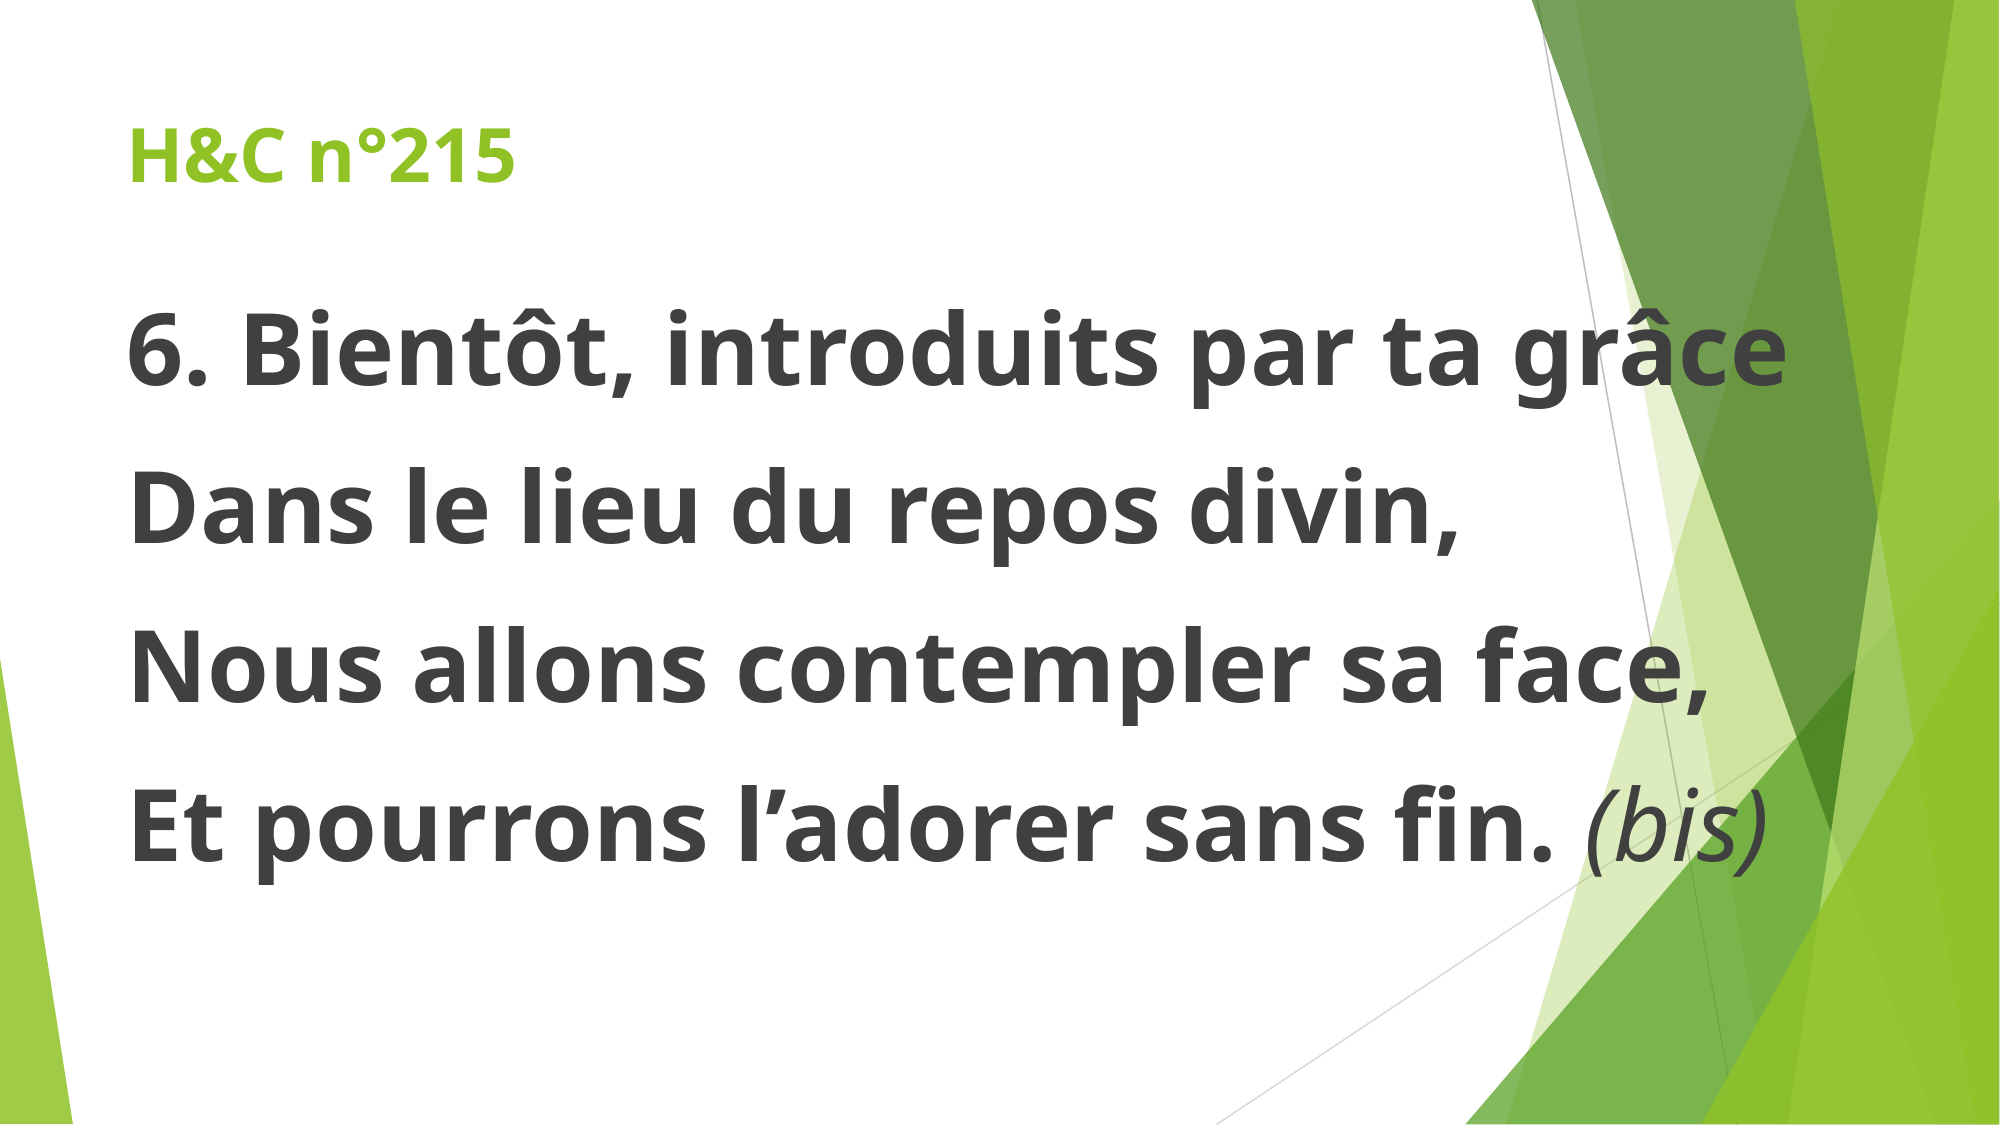

H&C n°215
6. Bientôt, introduits par ta grâce
Dans le lieu du repos divin,
Nous allons contempler sa face,
Et pourrons l’adorer sans fin. (bis)